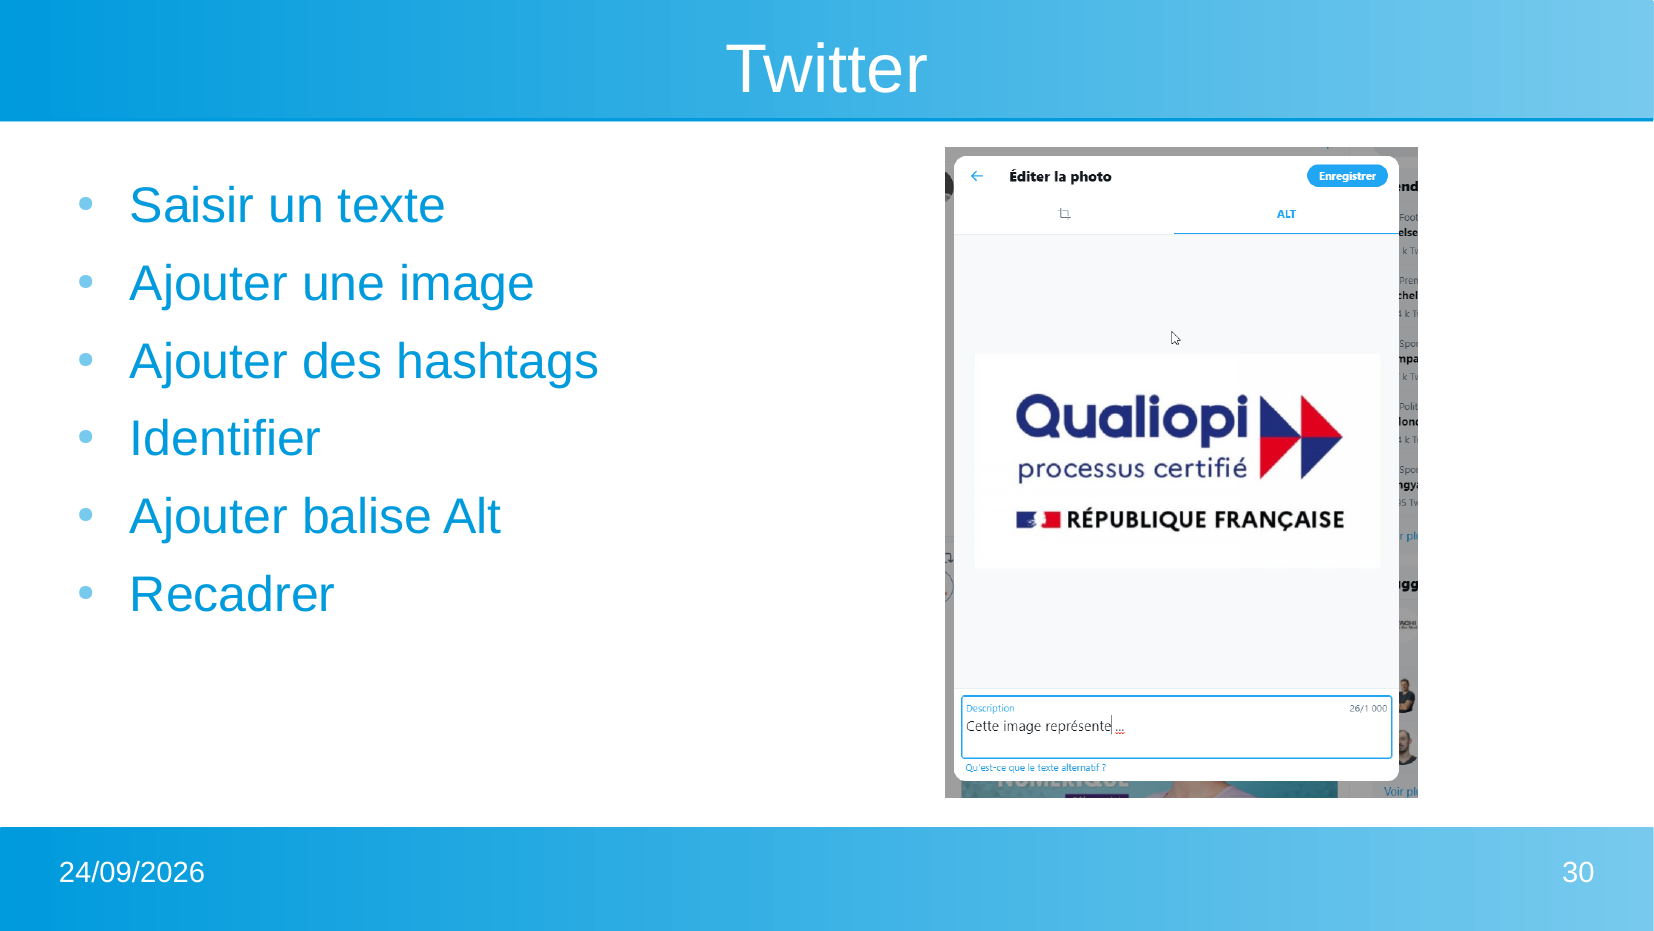

# Twitter
Saisir un texte
Ajouter une image
Ajouter des hashtags
Identifier
Ajouter balise Alt
Recadrer
30